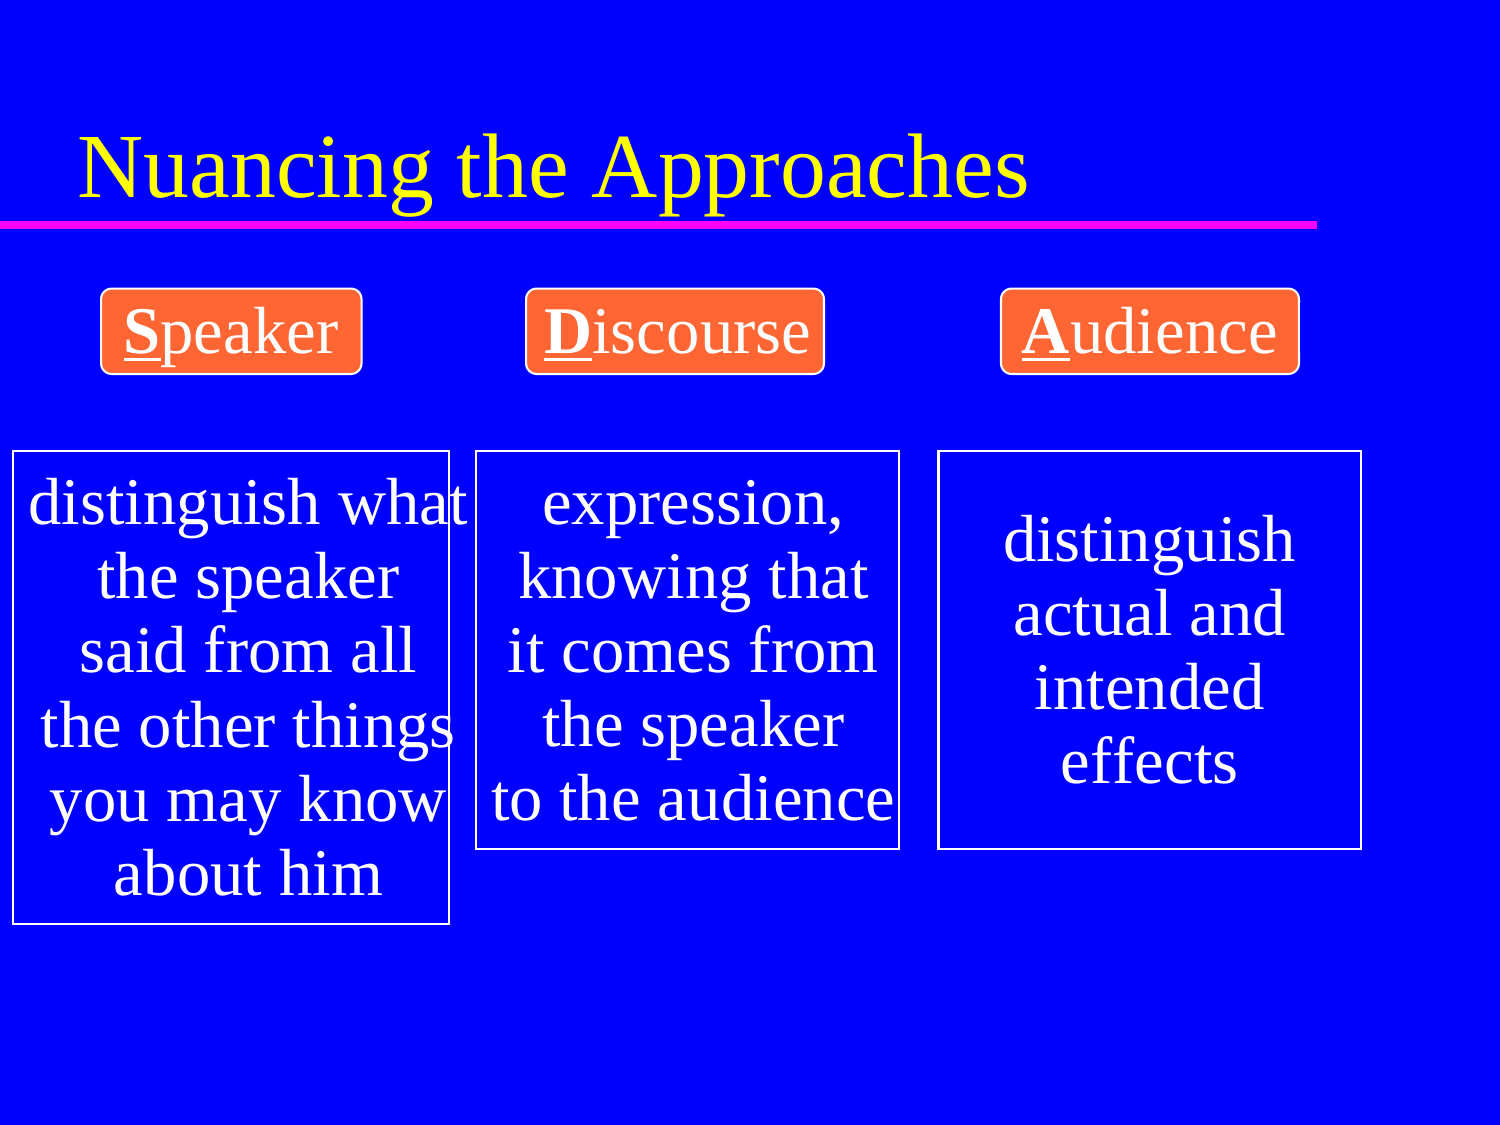

# Nuancing the Approaches
Speaker
Discourse
Audience
distinguish what
the speaker
said from all
the other things
you may know
about him
expression,
knowing that
it comes from
the speaker
to the audience
distinguish
actual and
intended
effects